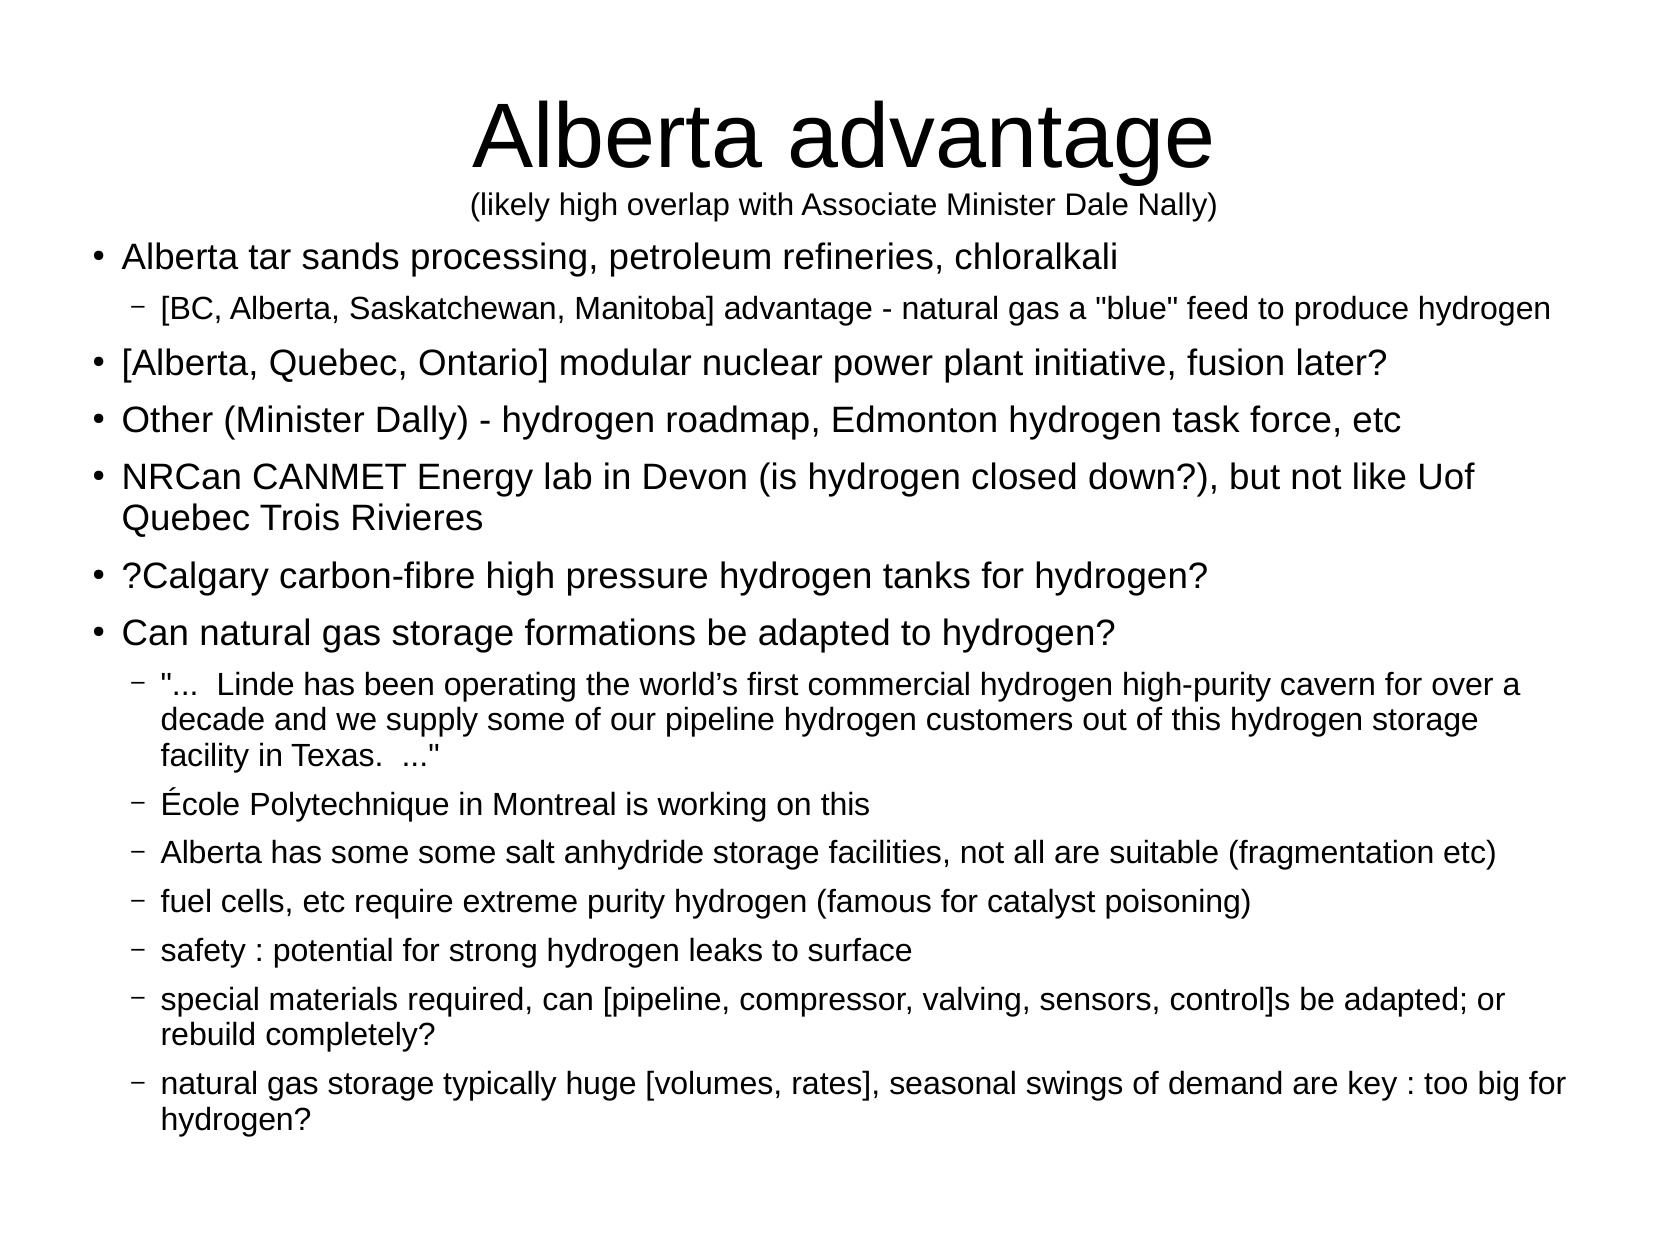

# Alberta advantage (likely high overlap with Associate Minister Dale Nally)
Alberta tar sands processing, petroleum refineries, chloralkali
[BC, Alberta, Saskatchewan, Manitoba] advantage - natural gas a "blue" feed to produce hydrogen
[Alberta, Quebec, Ontario] modular nuclear power plant initiative, fusion later?
Other (Minister Dally) - hydrogen roadmap, Edmonton hydrogen task force, etc
NRCan CANMET Energy lab in Devon (is hydrogen closed down?), but not like Uof Quebec Trois Rivieres
?Calgary carbon-fibre high pressure hydrogen tanks for hydrogen?
Can natural gas storage formations be adapted to hydrogen?
"... Linde has been operating the world’s first commercial hydrogen high-purity cavern for over a decade and we supply some of our pipeline hydrogen customers out of this hydrogen storage facility in Texas. ..."
École Polytechnique in Montreal is working on this
Alberta has some some salt anhydride storage facilities, not all are suitable (fragmentation etc)
fuel cells, etc require extreme purity hydrogen (famous for catalyst poisoning)
safety : potential for strong hydrogen leaks to surface
special materials required, can [pipeline, compressor, valving, sensors, control]s be adapted; or rebuild completely?
natural gas storage typically huge [volumes, rates], seasonal swings of demand are key : too big for hydrogen?